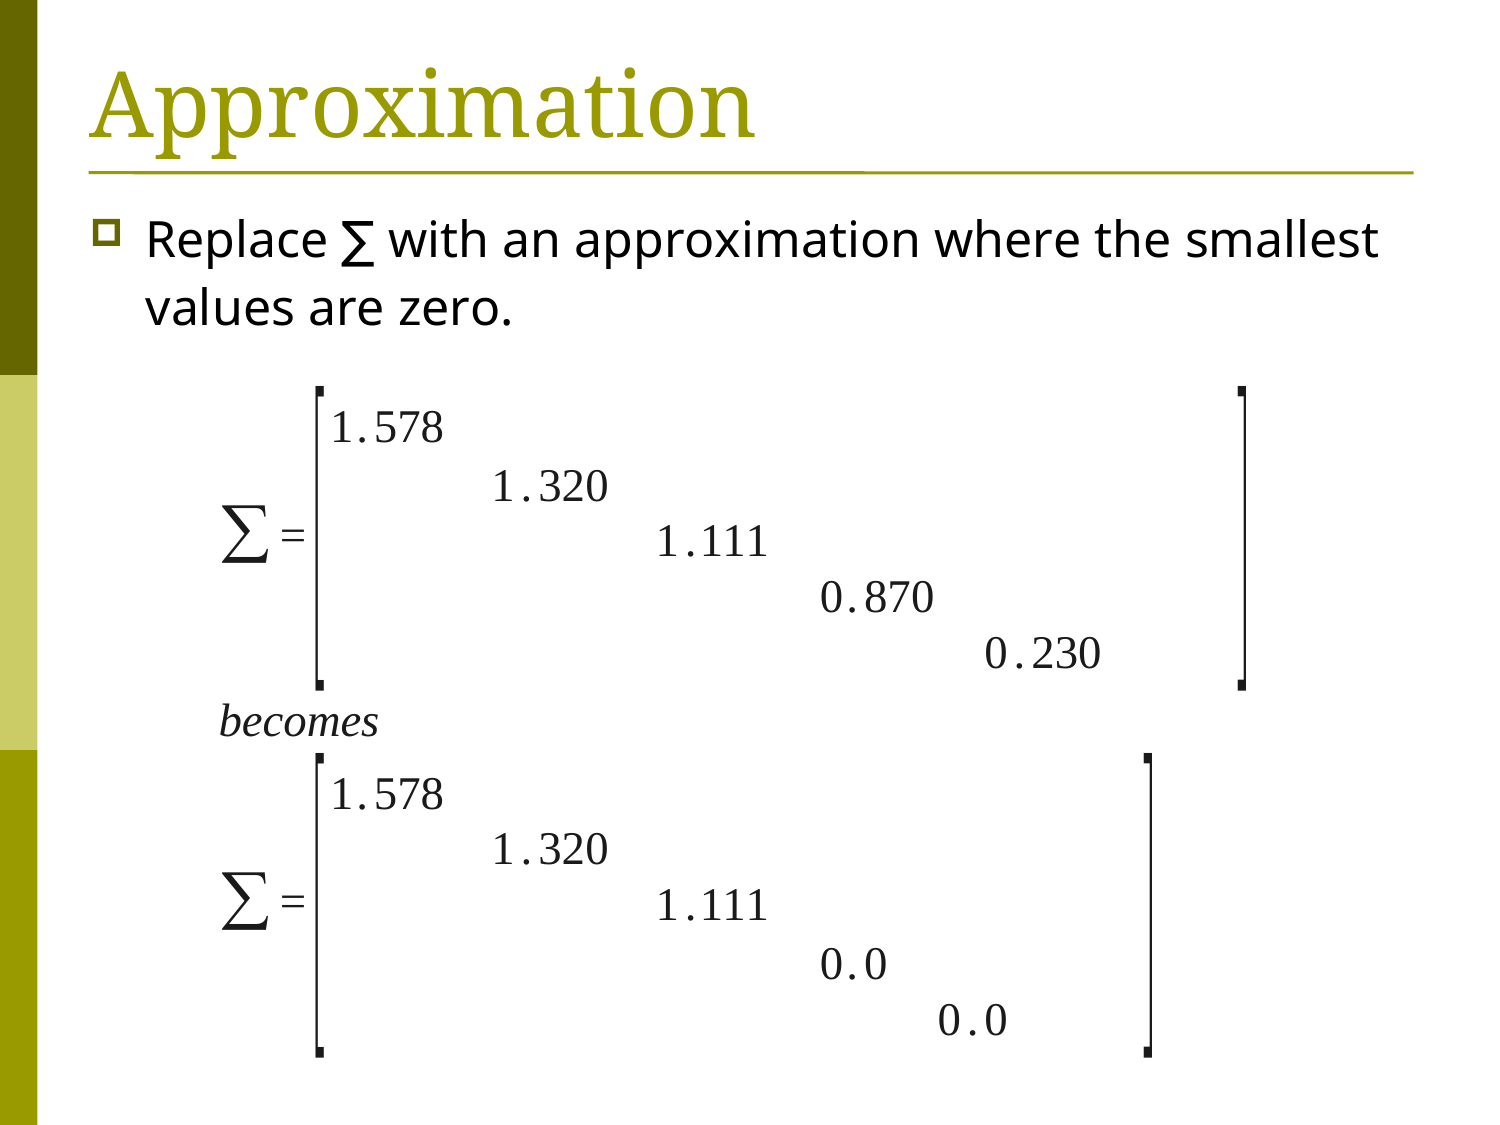

# Approximation
Replace ∑ with an approximation where the smallest values are zero.